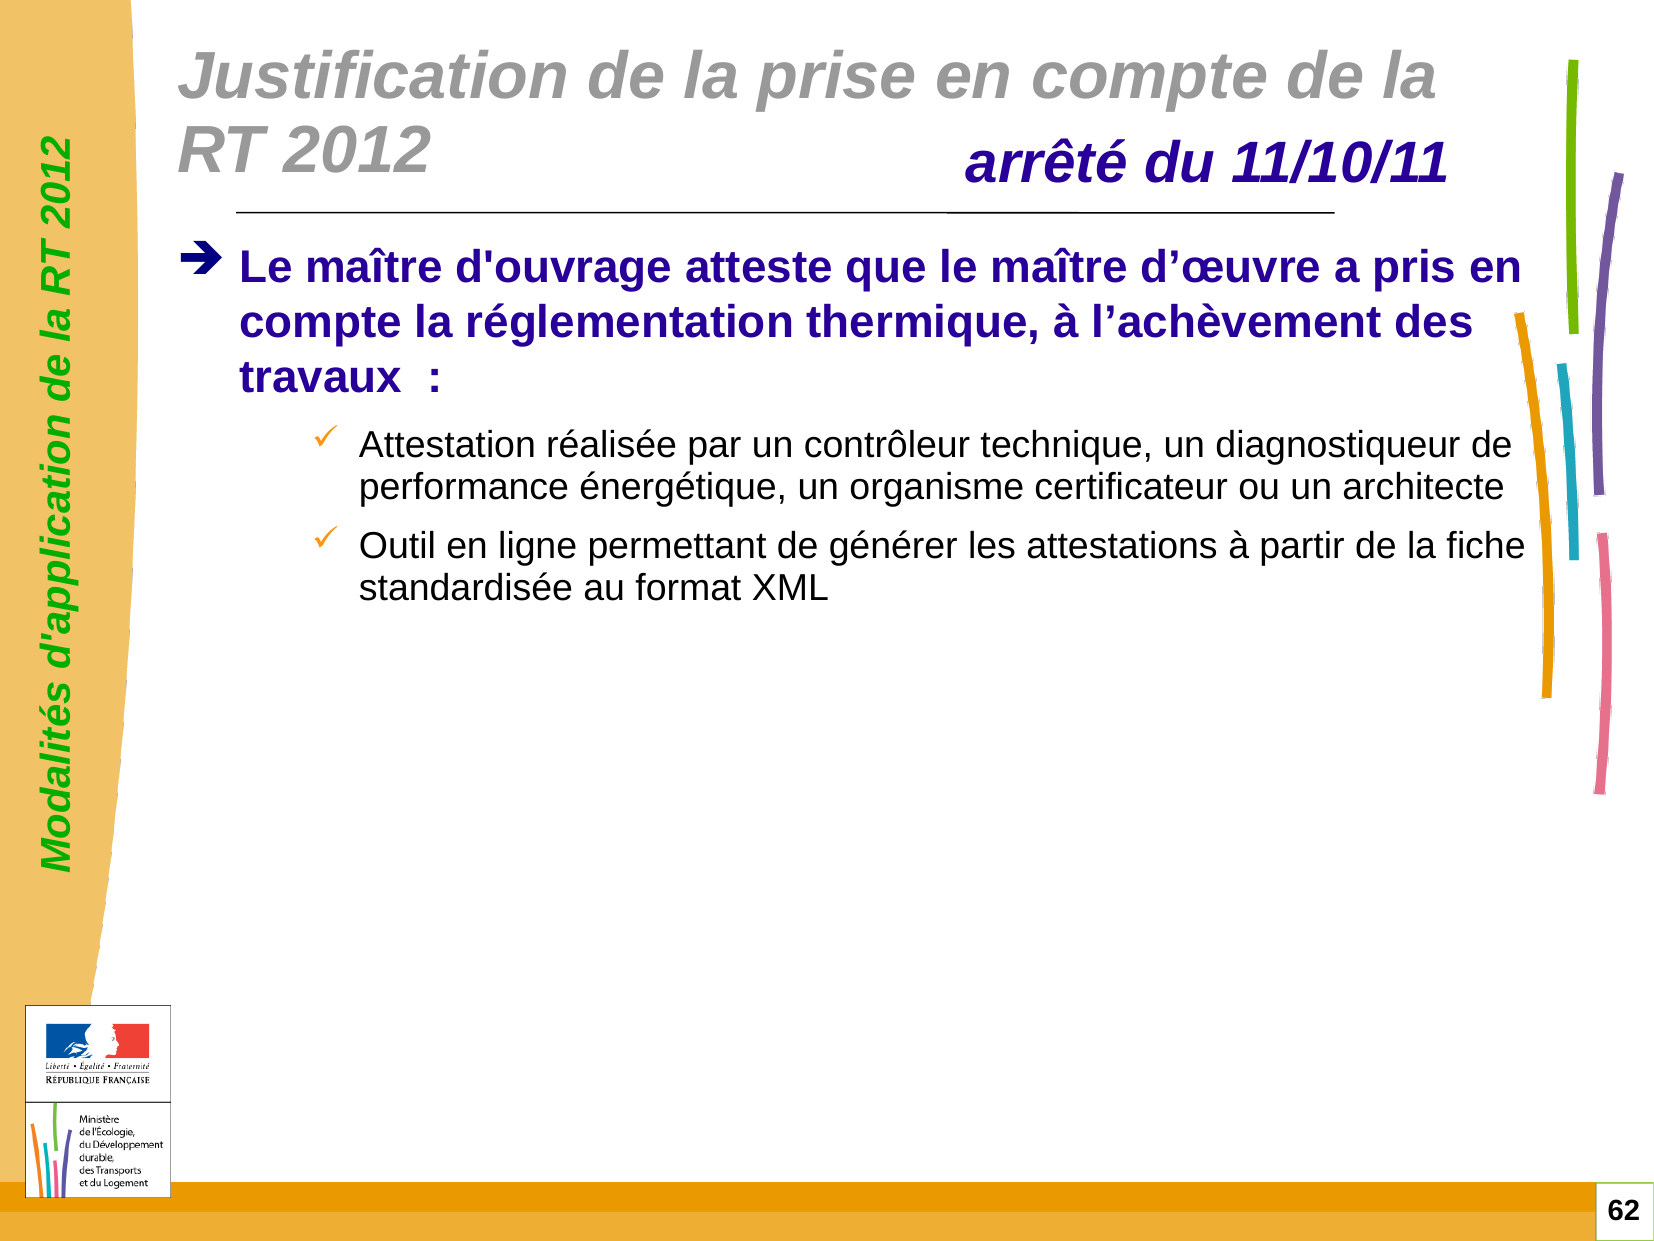

Justification de la prise en compte de la RT 2012
arrêté du 11/10/11
# Le maître d'ouvrage atteste que le maître d’œuvre a pris en compte la réglementation thermique, à l’achèvement des travaux :
Attestation réalisée par un contrôleur technique, un diagnostiqueur de performance énergétique, un organisme certificateur ou un architecte
Outil en ligne permettant de générer les attestations à partir de la fiche standardisée au format XML
Modalités d'application de la RT 2012
62